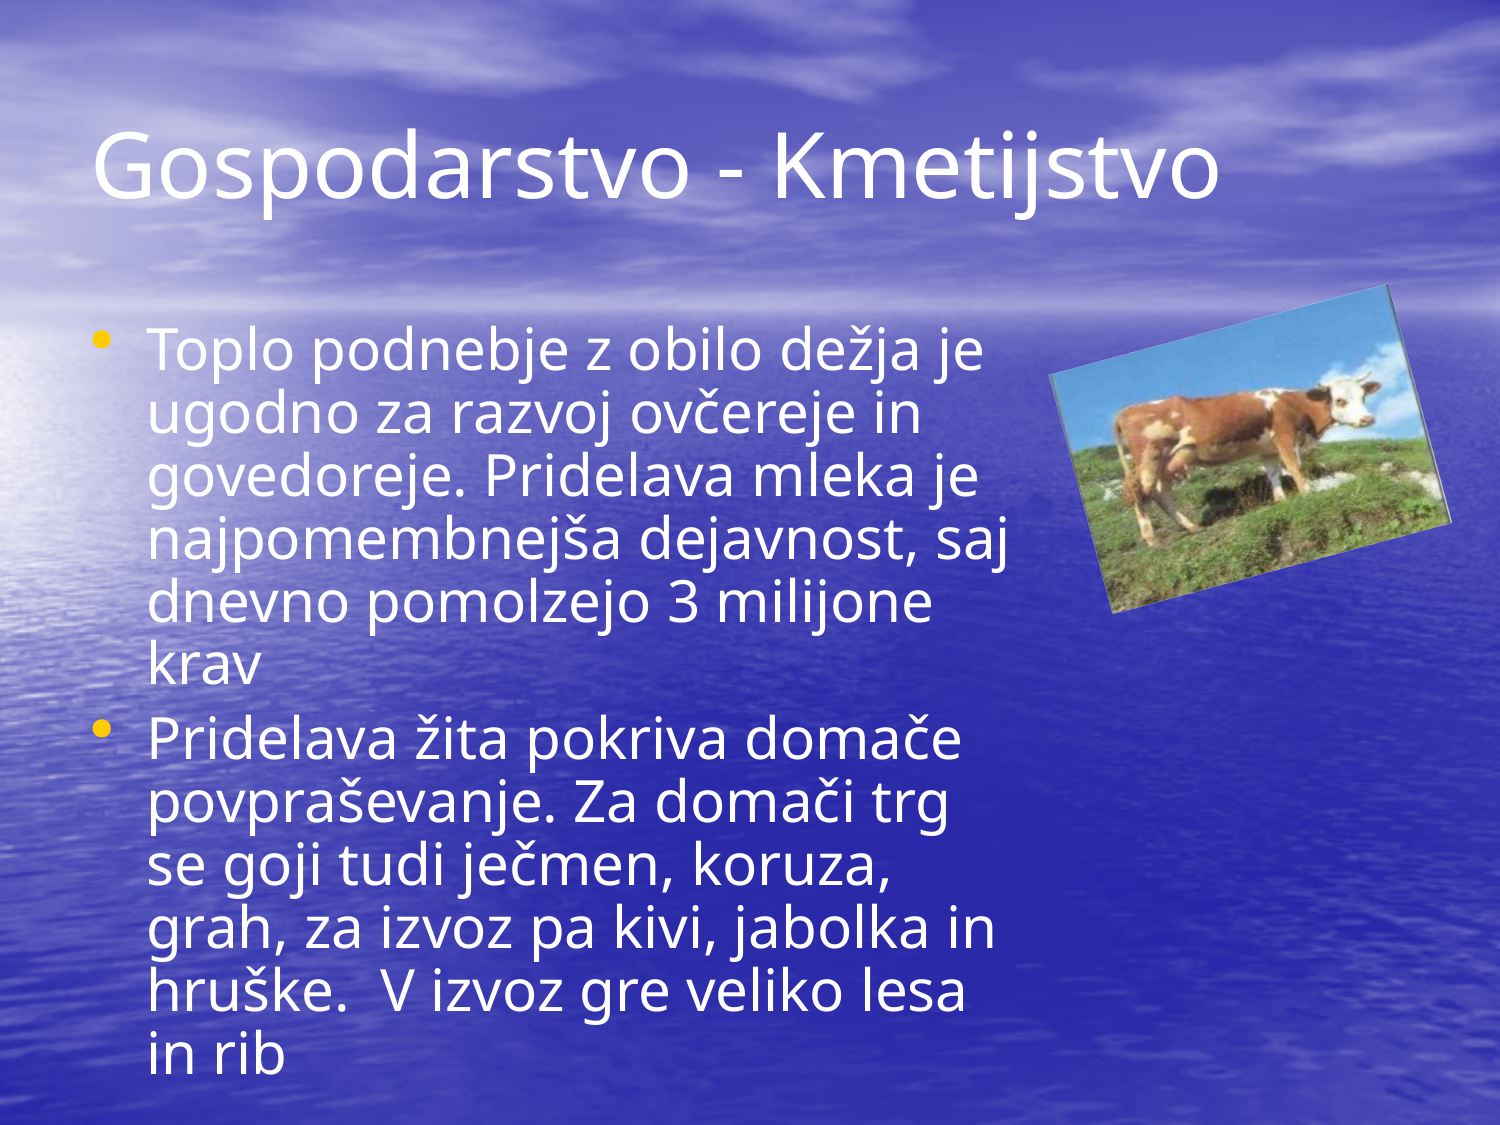

# Gospodarstvo - Kmetijstvo
Toplo podnebje z obilo dežja je ugodno za razvoj ovčereje in govedoreje. Pridelava mleka je najpomembnejša dejavnost, saj dnevno pomolzejo 3 milijone krav
Pridelava žita pokriva domače povpraševanje. Za domači trg se goji tudi ječmen, koruza, grah, za izvoz pa kivi, jabolka in hruške. V izvoz gre veliko lesa in rib